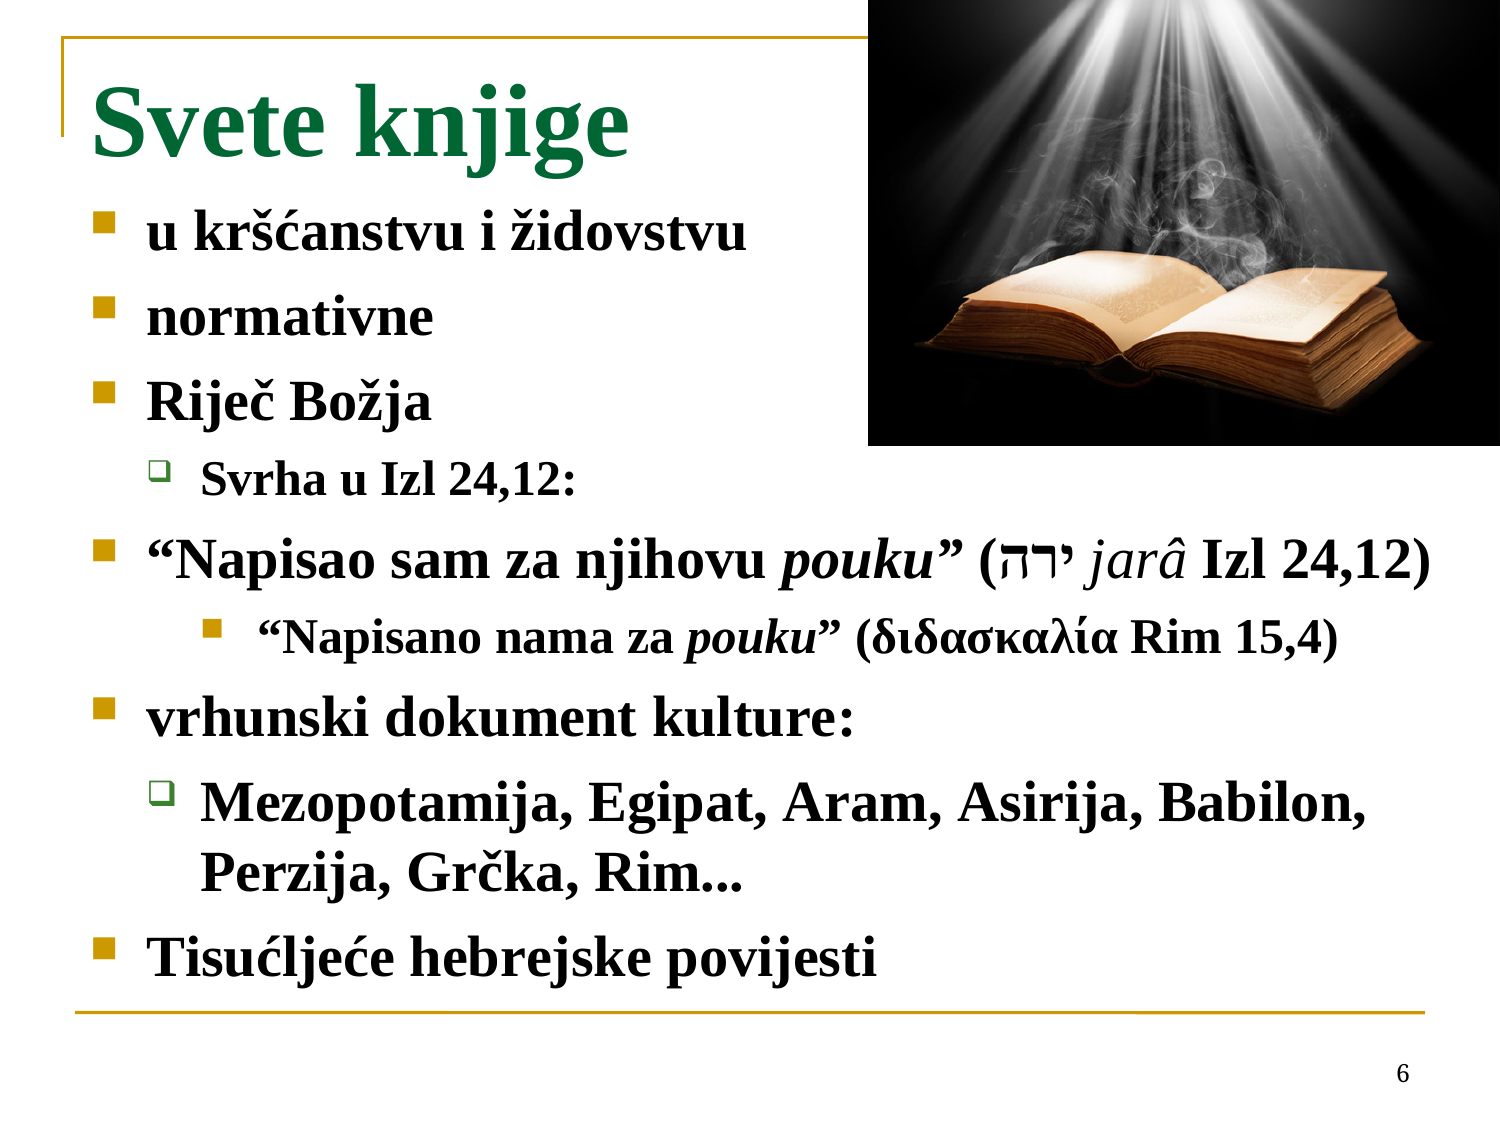

Svete knjige
u kršćanstvu i židovstvu
normativne
Riječ Božja
Svrha u Izl 24,12:
“Napisao sam za njihovu pouku” (ירה jarâ Izl 24,12)
“Napisano nama za pouku” (διδασκαλία Rim 15,4)
vrhunski dokument kulture:
Mezopotamija, Egipat, Aram, Asirija, Babilon, Perzija, Grčka, Rim...
Tisućljeće hebrejske povijesti